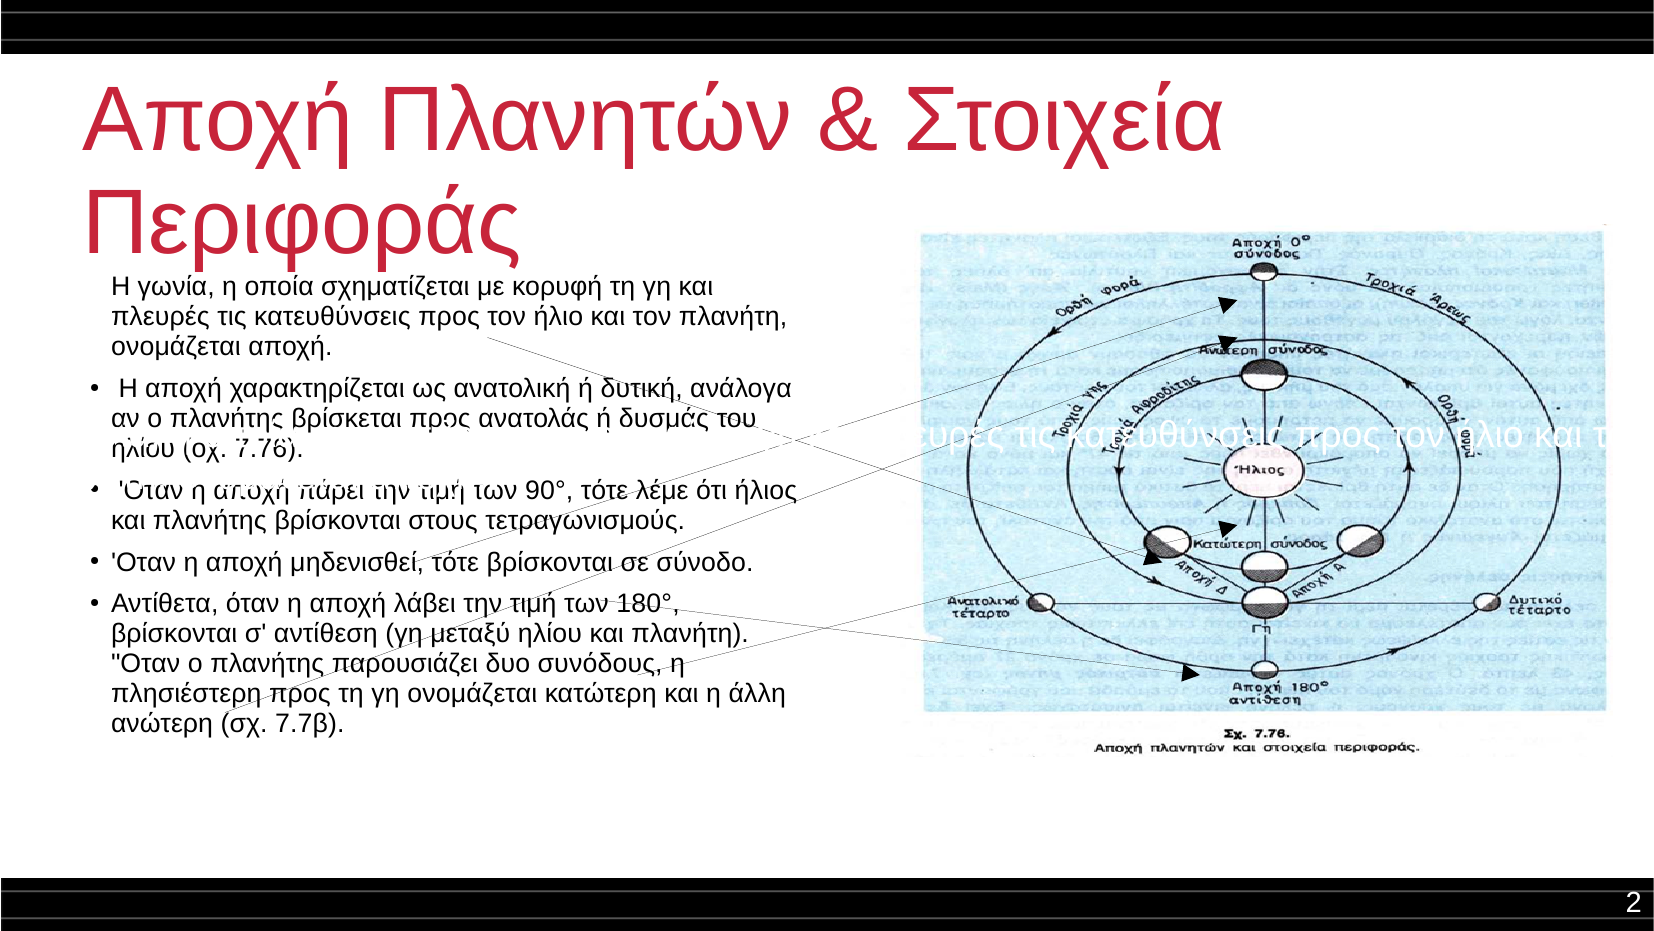

# Αποχή Πλανητών & Στοιχεία Περιφοράς
Η γωνία, η οποία σχηματίζεται με κορυφή τη γη και πλευρές τις κατευθύνσεις προς τον ήλιο και τον πλανήτη, ονομάζεται αποχή.
 Η αποχή χαρακτηρίζεται ως ανατολική ή δυτική, ανάλογα αν ο πλανήτης βρίσκεται προς ανατολάς ή δυσμάς του ηλίου (οχ. 7.76).
 'Οταν η αποχή πάρει την τιμή των 90°, τότε λέμε ότι ήλιος και πλανήτης βρίσκονται στους τετραγωνισμούς.
'Οταν η αποχή μηδενισθεί, τότε βρίσκονται σε σύνοδο.
Αντίθετα, όταν η αποχή λάβει την τιμή των 180°, βρίσκονται σ' αντίθεση (γη μεταξύ ηλίου και πλανήτη). "Οταν ο πλανήτης παρουσιάζει δυο συνόδους, η πλησιέστερη προς τη γη ονομάζεται κατώτερη και η άλλη ανώτερη (σχ. 7.7β).
Η γωνία, η οποία σχηματίζεται με κορυφή τη γη και πλευρές τις κατευθύνσεις προς τον ήλιο και τον πλανήτη, ονομάζεται αποχή.